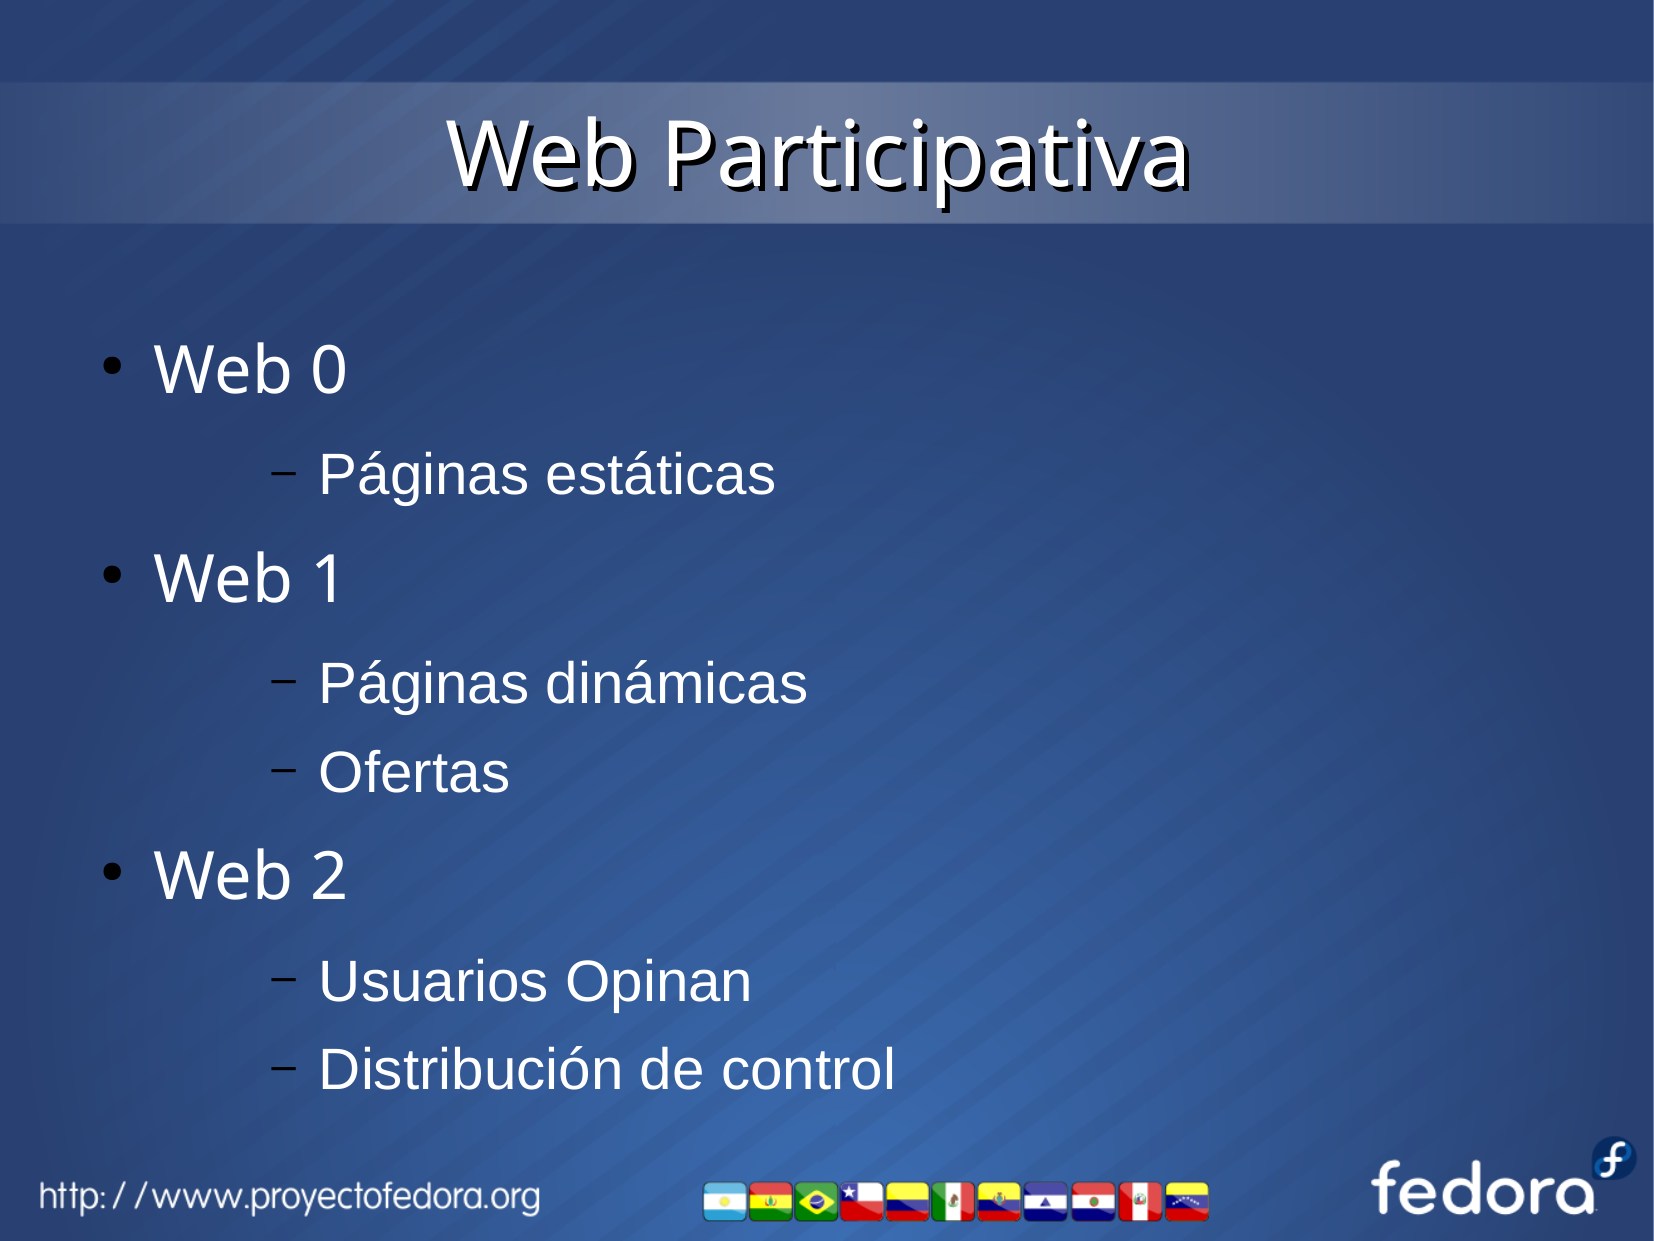

# Web Participativa
Web 0
Páginas estáticas
Web 1
Páginas dinámicas
Ofertas
Web 2
Usuarios Opinan
Distribución de control